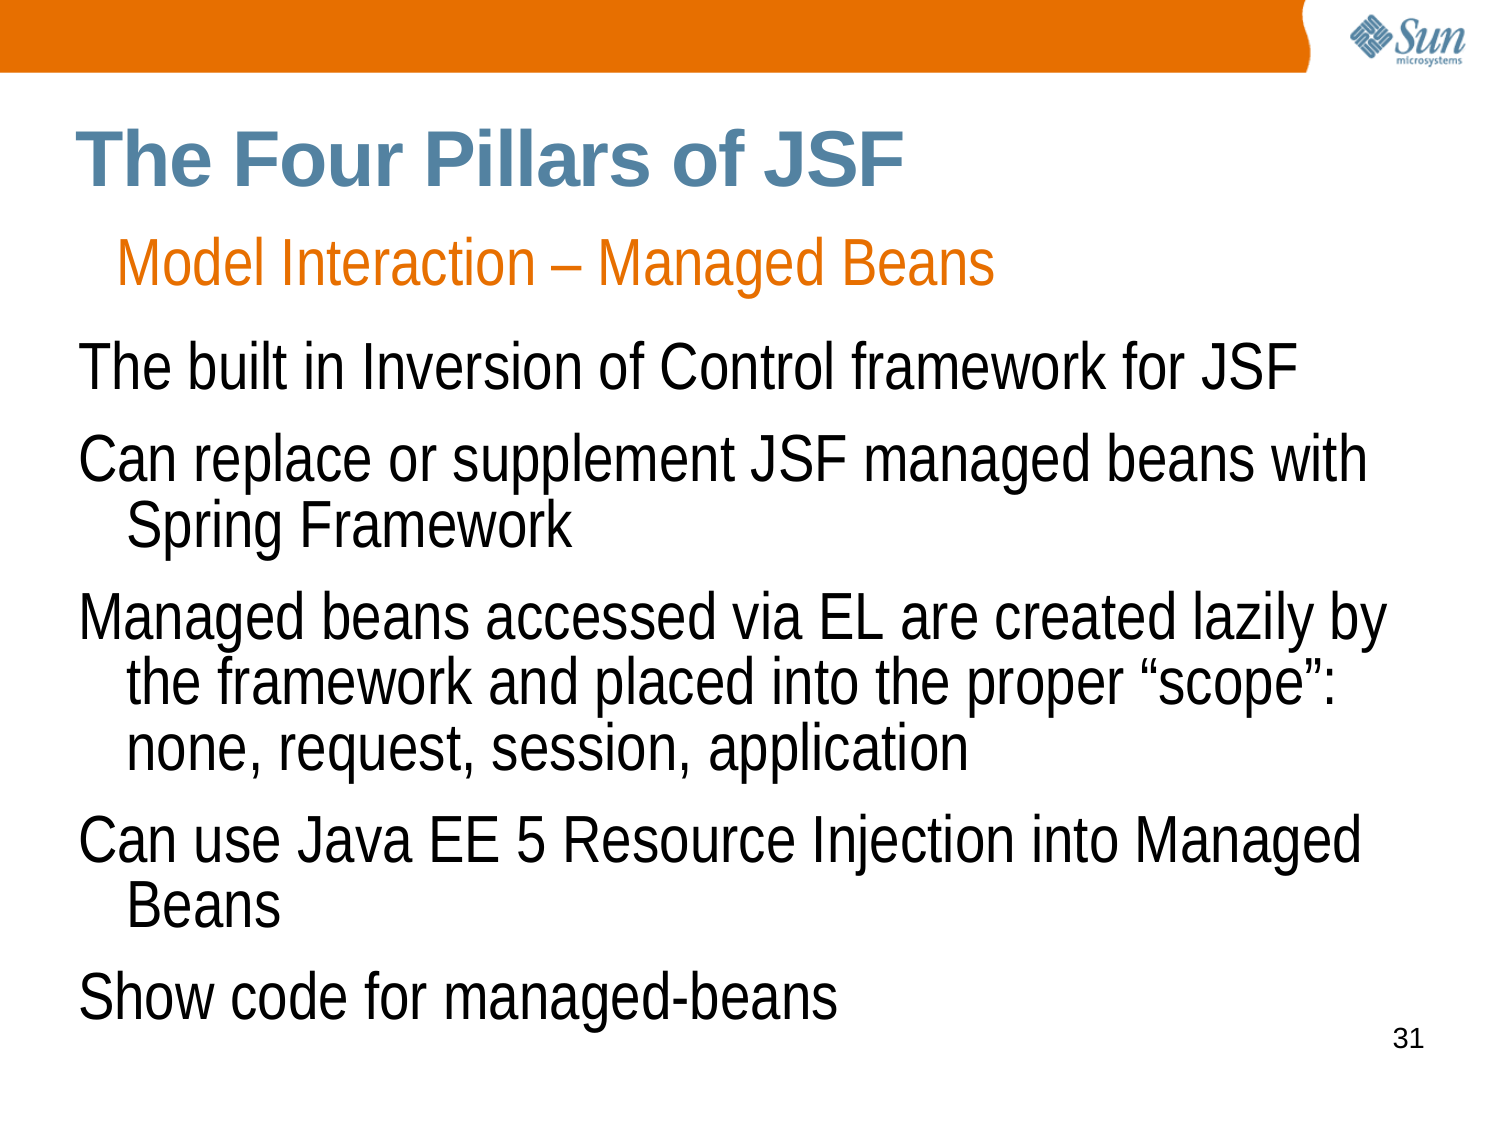

# The Four Pillars of JSF
Model Interaction – Managed Beans
The built in Inversion of Control framework for JSF
Can replace or supplement JSF managed beans with Spring Framework
Managed beans accessed via EL are created lazily by the framework and placed into the proper “scope”: none, request, session, application
Can use Java EE 5 Resource Injection into Managed Beans
Show code for managed-beans
31